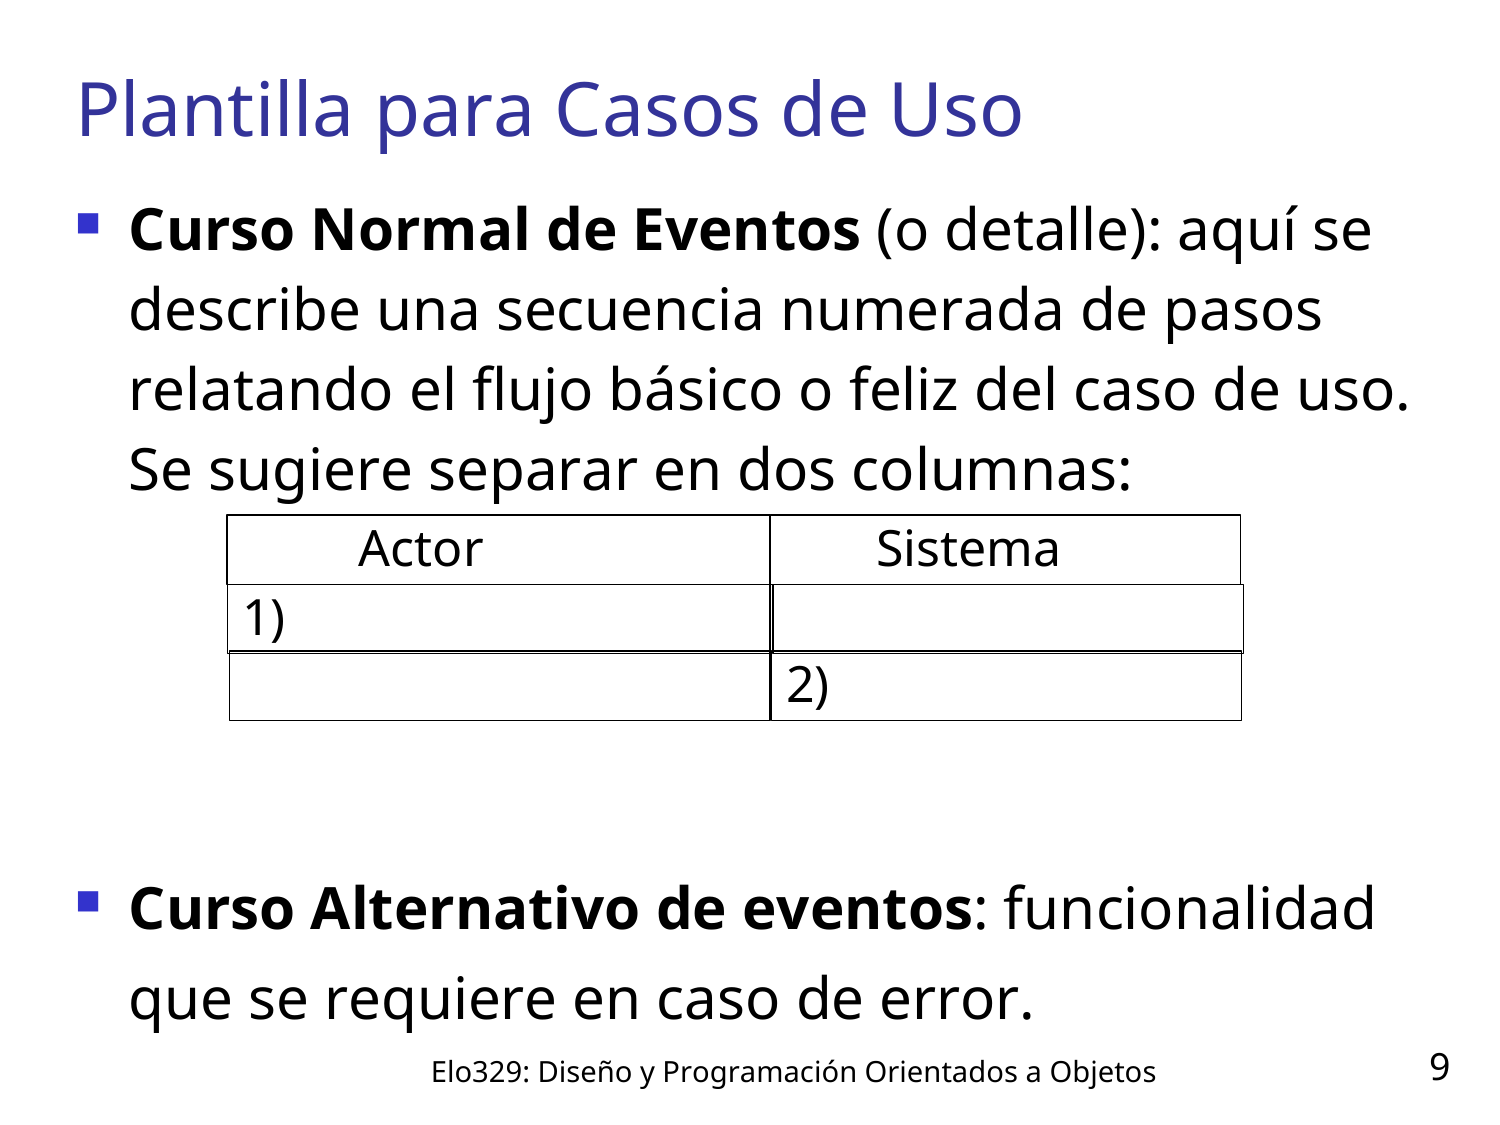

# Plantilla para Casos de Uso
Curso Normal de Eventos (o detalle): aquí se describe una secuencia numerada de pasos relatando el flujo básico o feliz del caso de uso. Se sugiere separar en dos columnas:
Curso Alternativo de eventos: funcionalidad que se requiere en caso de error.
 Actor
 Sistema
1)
2)
9